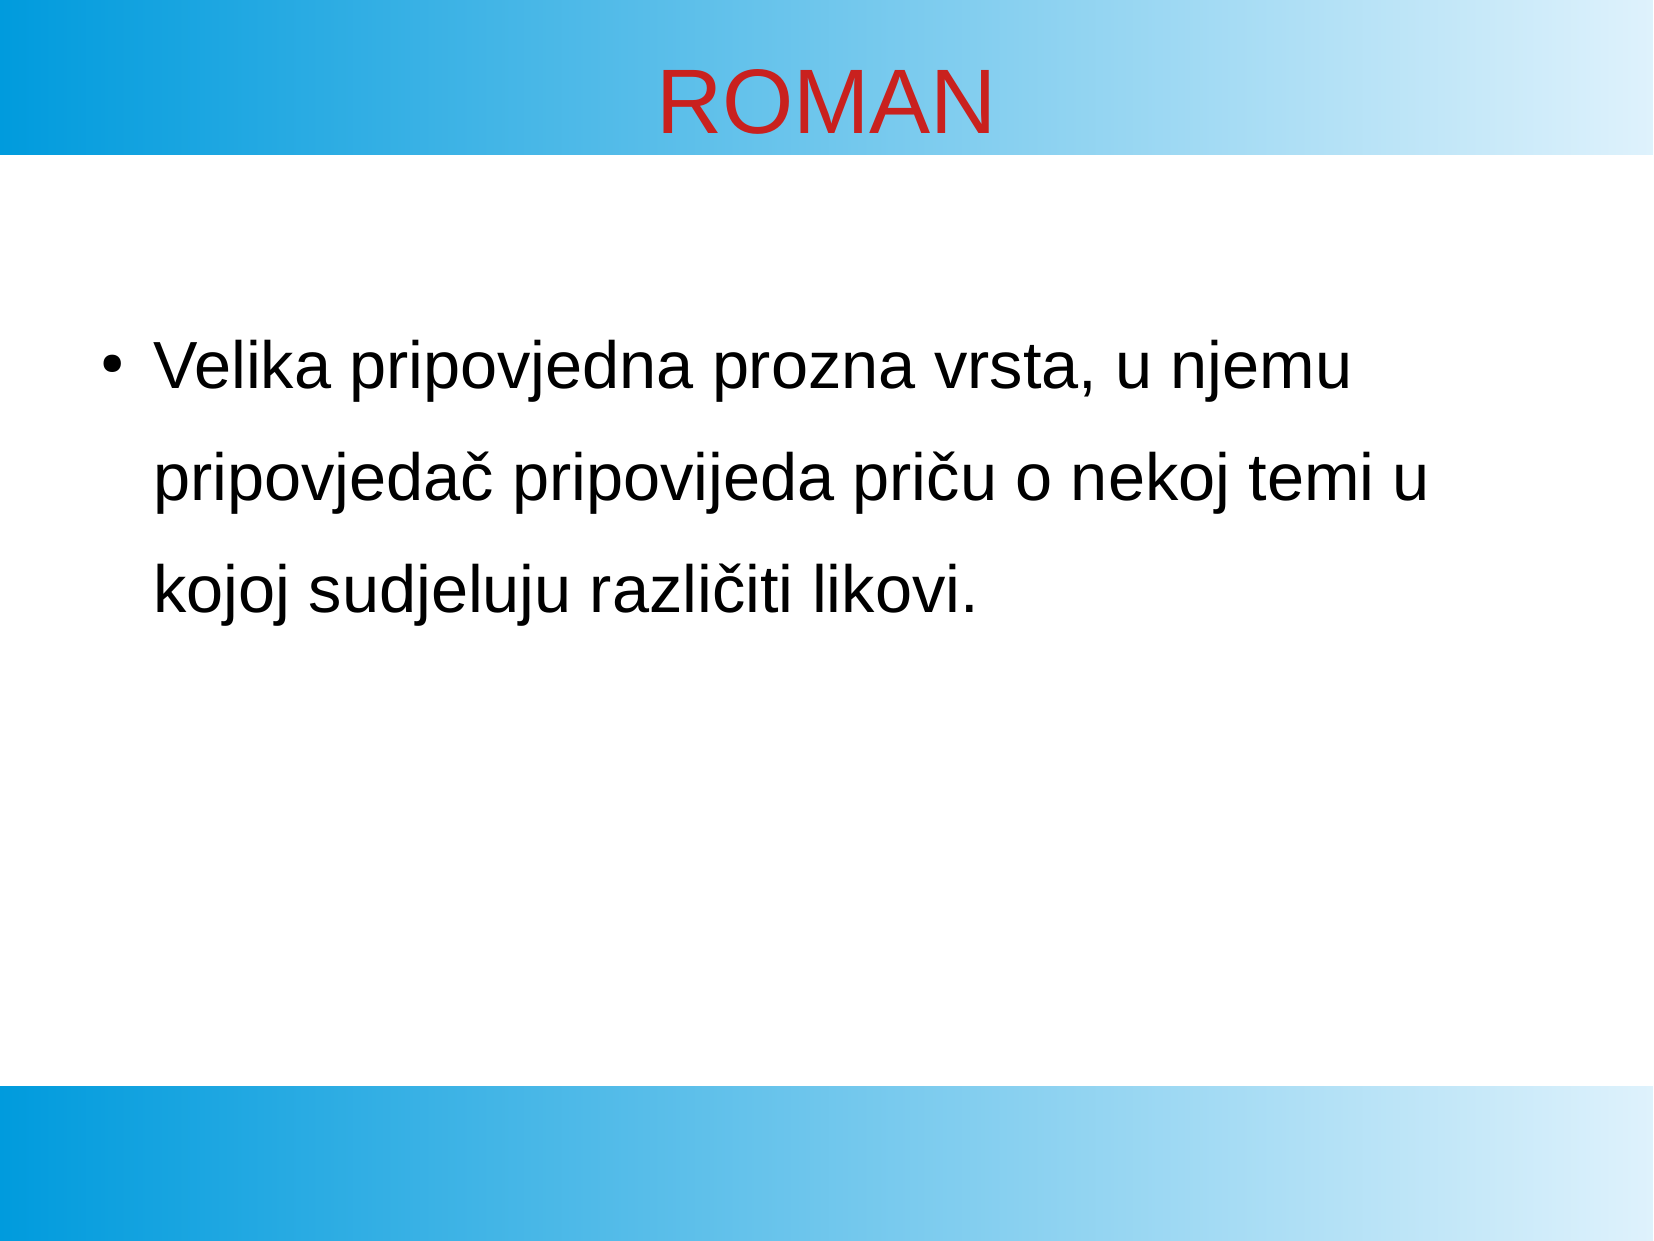

# ROMAN
Velika pripovjedna prozna vrsta, u njemu pripovjedač pripovijeda priču o nekoj temi u kojoj sudjeluju različiti likovi.